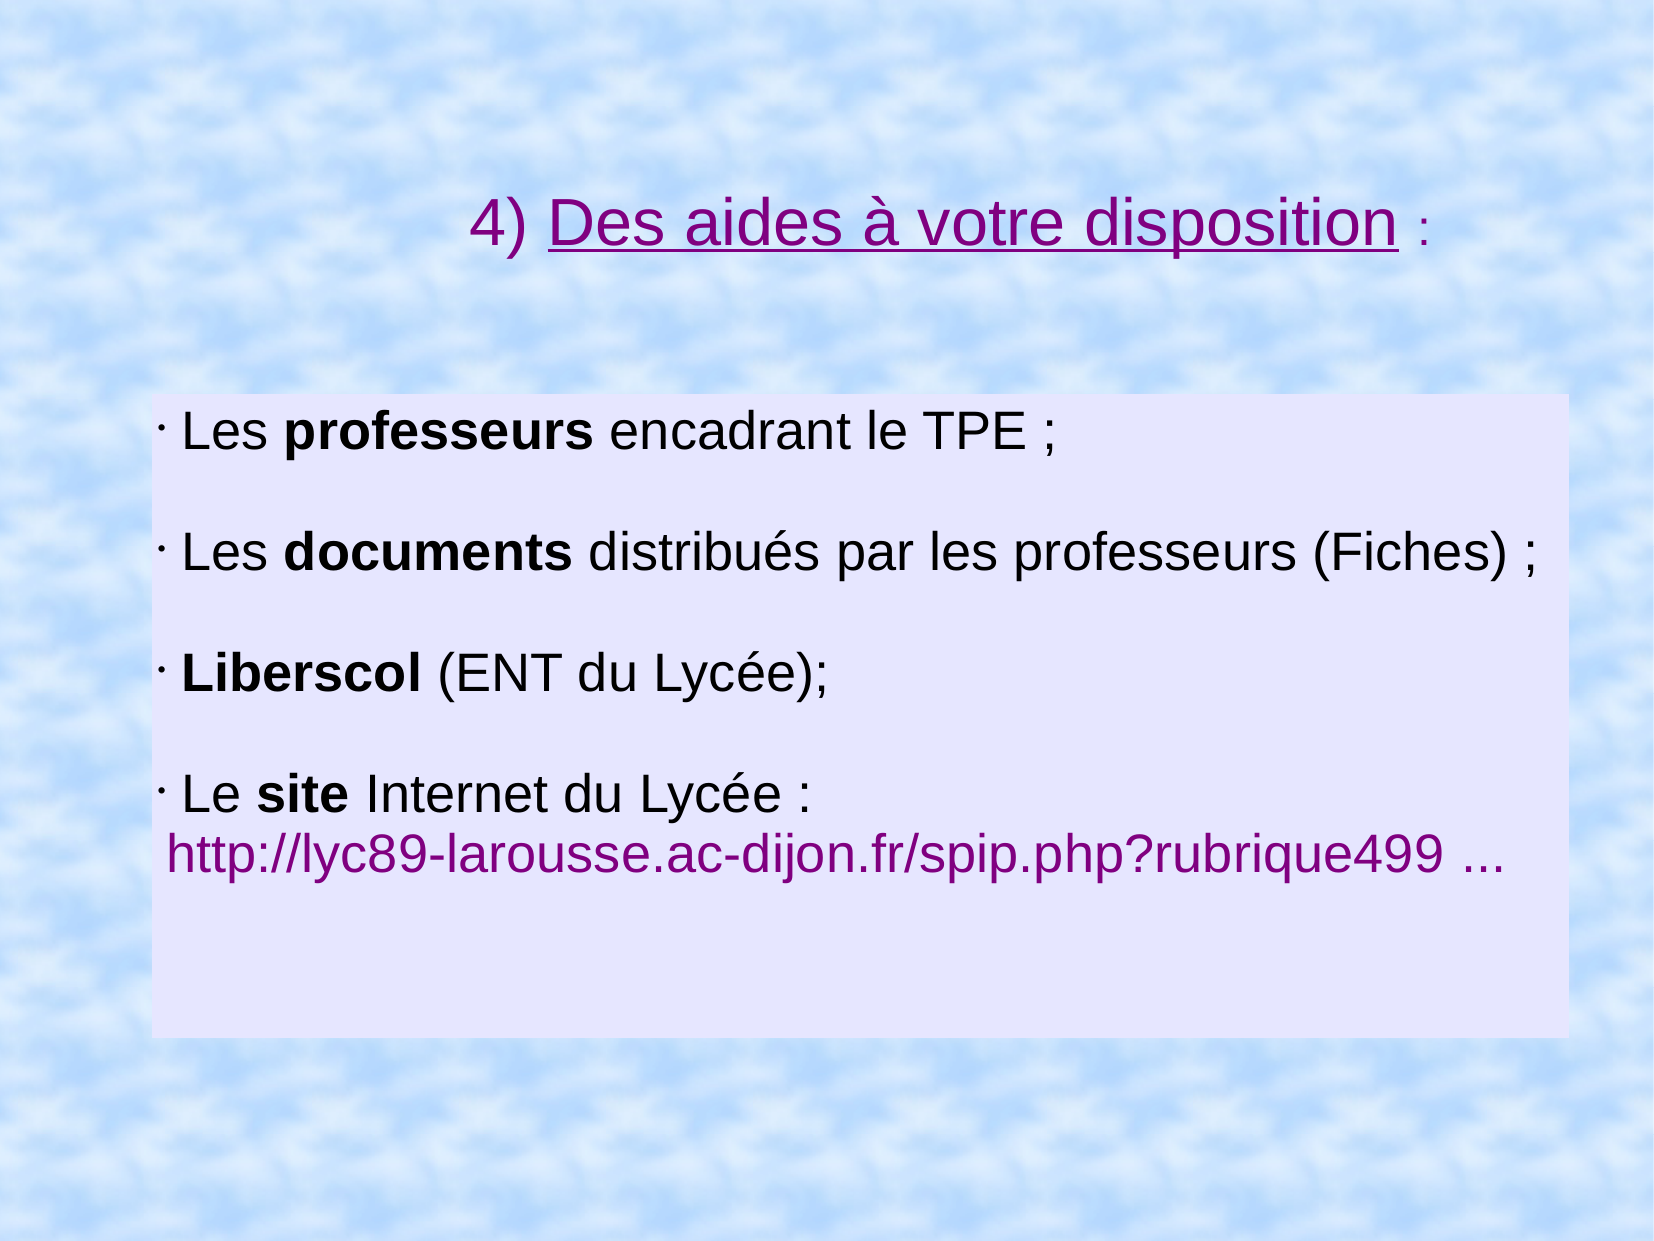

4) Des aides à votre disposition :
| Les professeurs encadrant le TPE ; Les documents distribués par les professeurs (Fiches) ; Liberscol (ENT du Lycée); Le site Internet du Lycée : http://lyc89-larousse.ac-dijon.fr/spip.php?rubrique499 ... |
| --- |